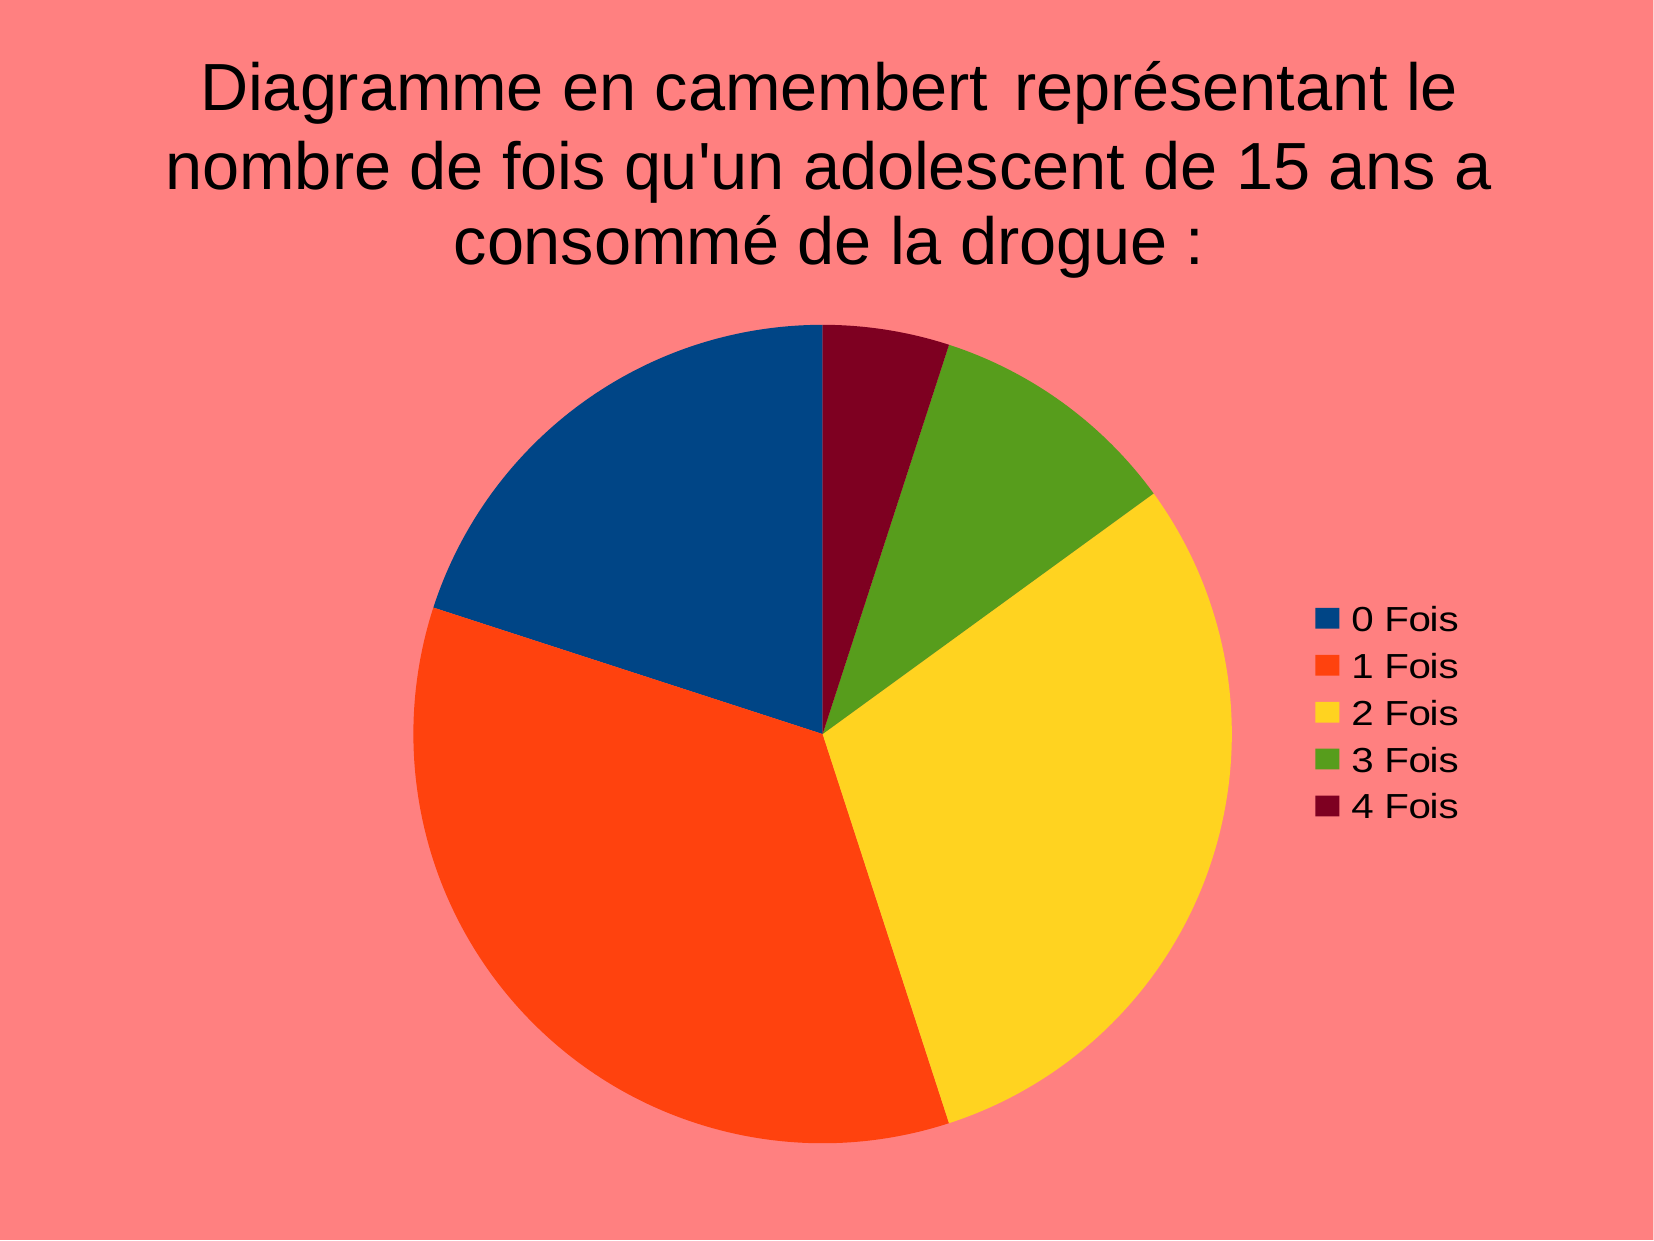

# Diagramme en camembert représentant le nombre de fois qu'un adolescent de 15 ans a consommé de la drogue :